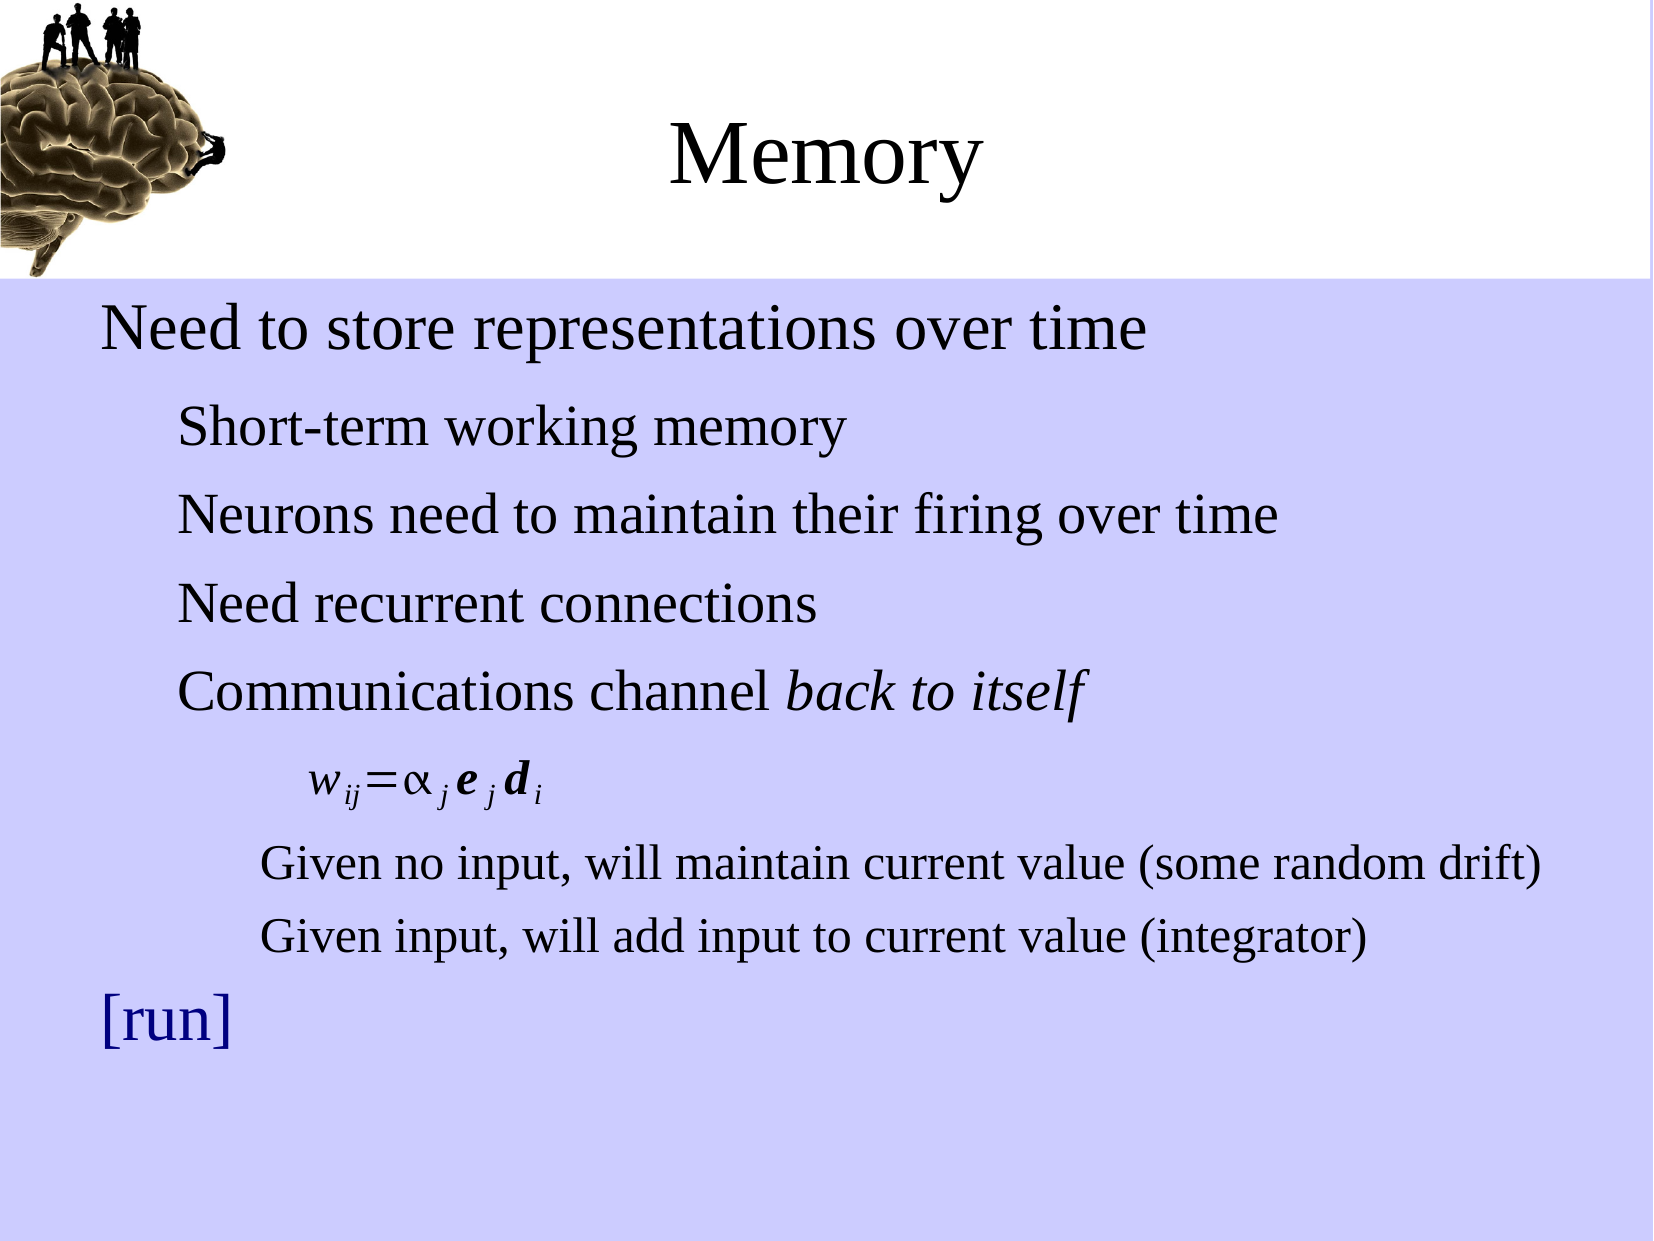

# Memory
Need to store representations over time
Short-term working memory
Neurons need to maintain their firing over time
Need recurrent connections
Communications channel back to itself
Given no input, will maintain current value (some random drift)
Given input, will add input to current value (integrator)
[run]